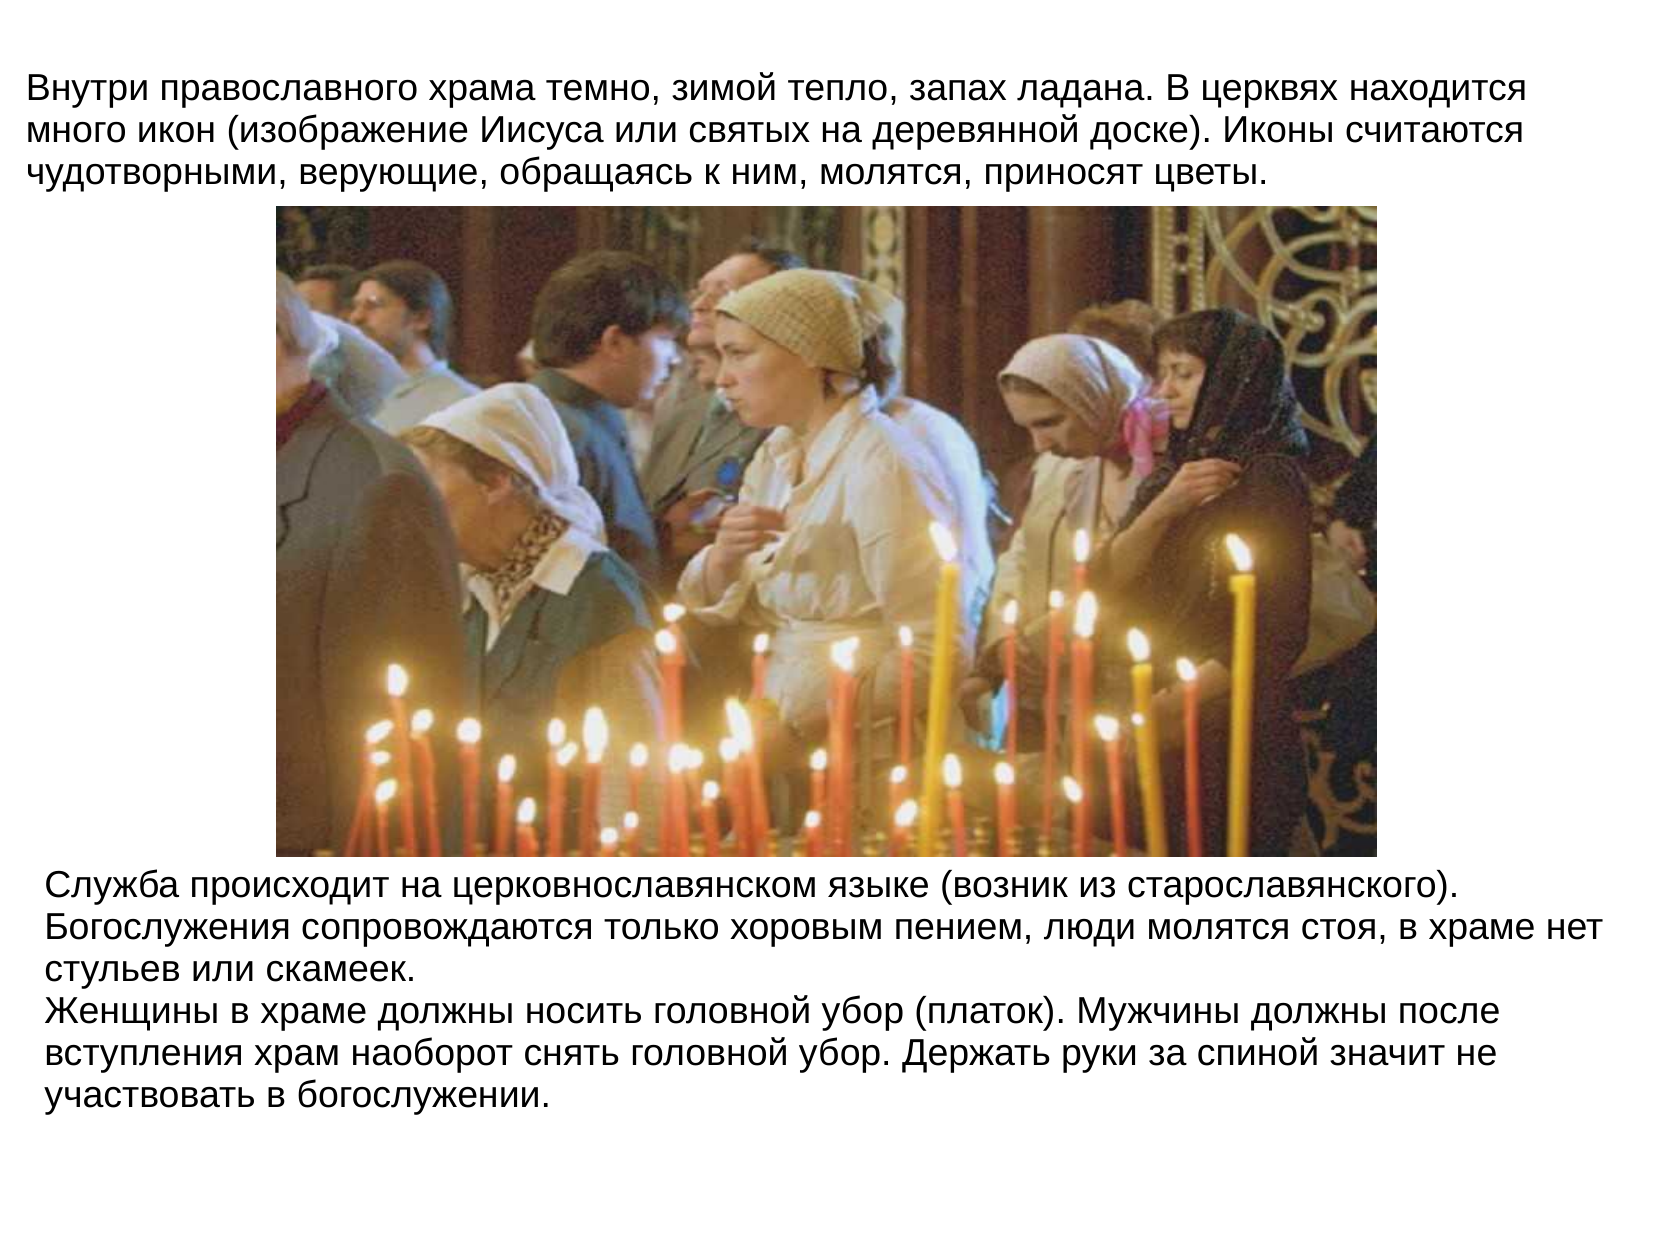

Внутри православного храма темно, зимой тепло, запах ладана. В церквях находится много икон (изображение Иисуса или святых на деревянной доске). Иконы считаются чудотворными, верующие, обращаясь к ним, молятся, приносят цветы.
Служба происходит на церковнославянском языке (возник из старославянского). Богослужения сопровождаются только хоровым пением, люди молятся стоя, в храме нет стульев или скамеек.
Женщины в храме должны носить головной убор (платок). Мужчины должны после вступления храм наоборот снять головной убор. Держать руки за спиной значит не участвовать в богослужении.